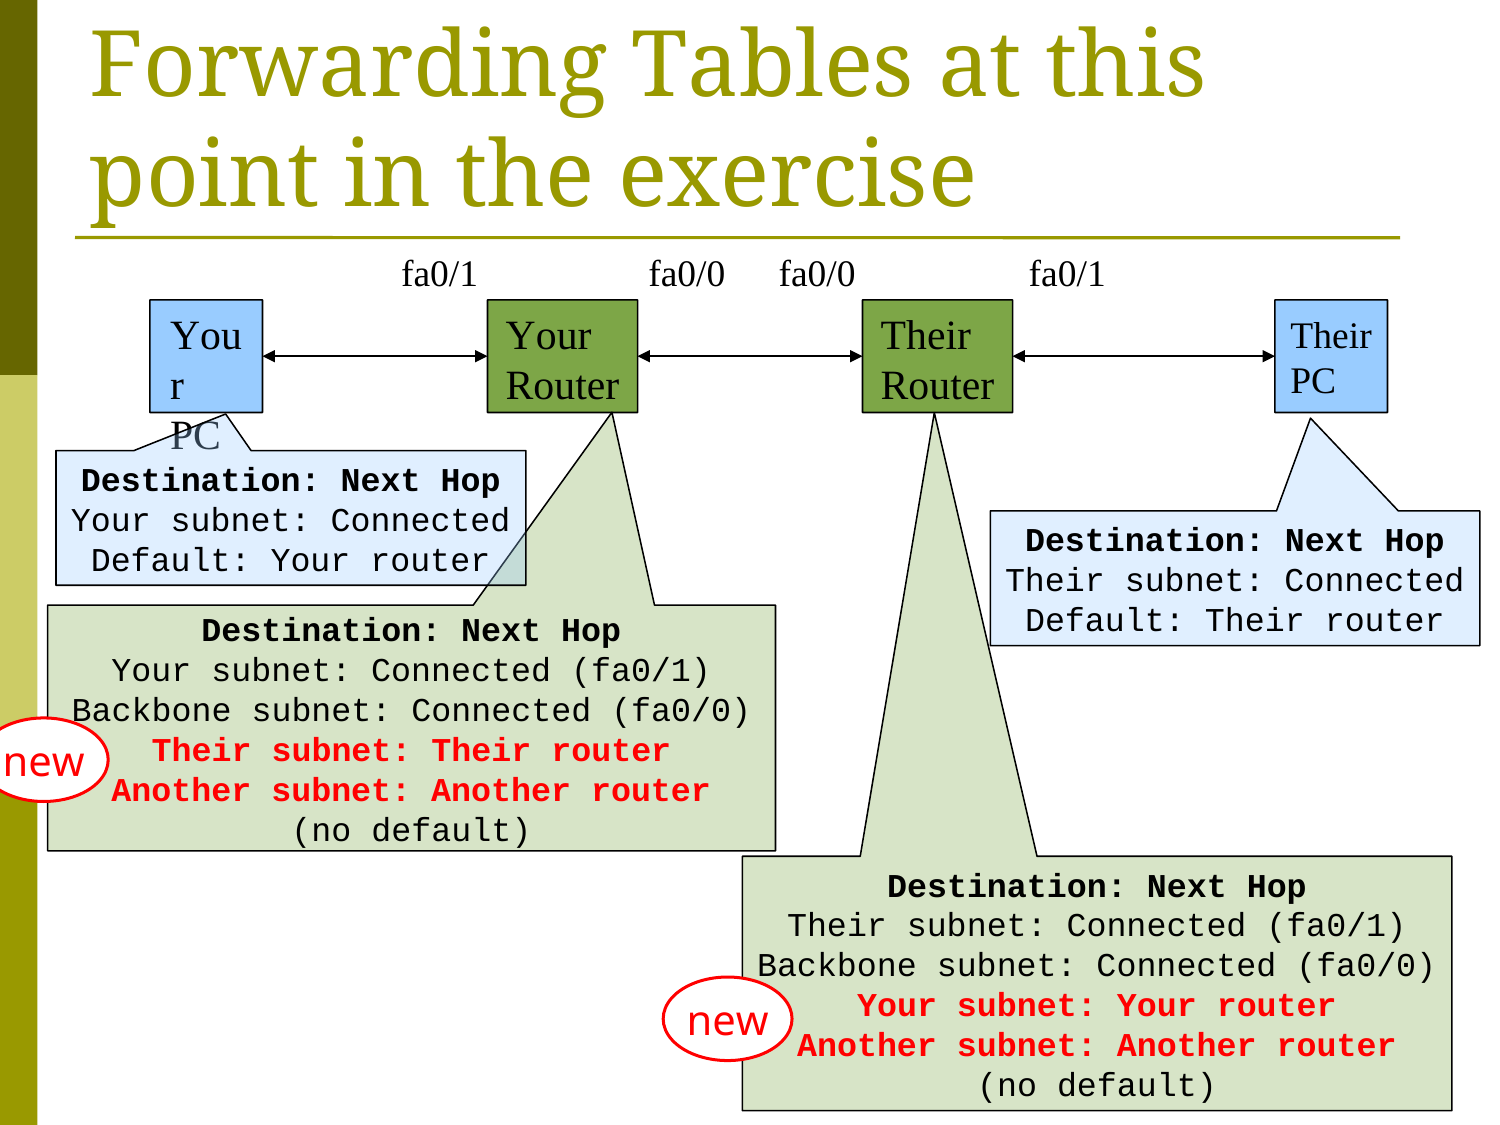

# Forwarding Tables at this point in the exercise
fa0/1
fa0/0
fa0/0
fa0/1
Your
PC
Your
Router
Their
Router
Their
PC
Destination: Next Hop
Your subnet: Connected
Default: Your router
Destination: Next Hop
Their subnet: Connected
Default: Their router
Destination: Next Hop
Your subnet: Connected (fa0/1)
Backbone subnet: Connected (fa0/0)
Their subnet: Their router
Another subnet: Another router
(no default)
new
Destination: Next Hop
Their subnet: Connected (fa0/1)
Backbone subnet: Connected (fa0/0)
Your subnet: Your router
Another subnet: Another router
(no default)
new